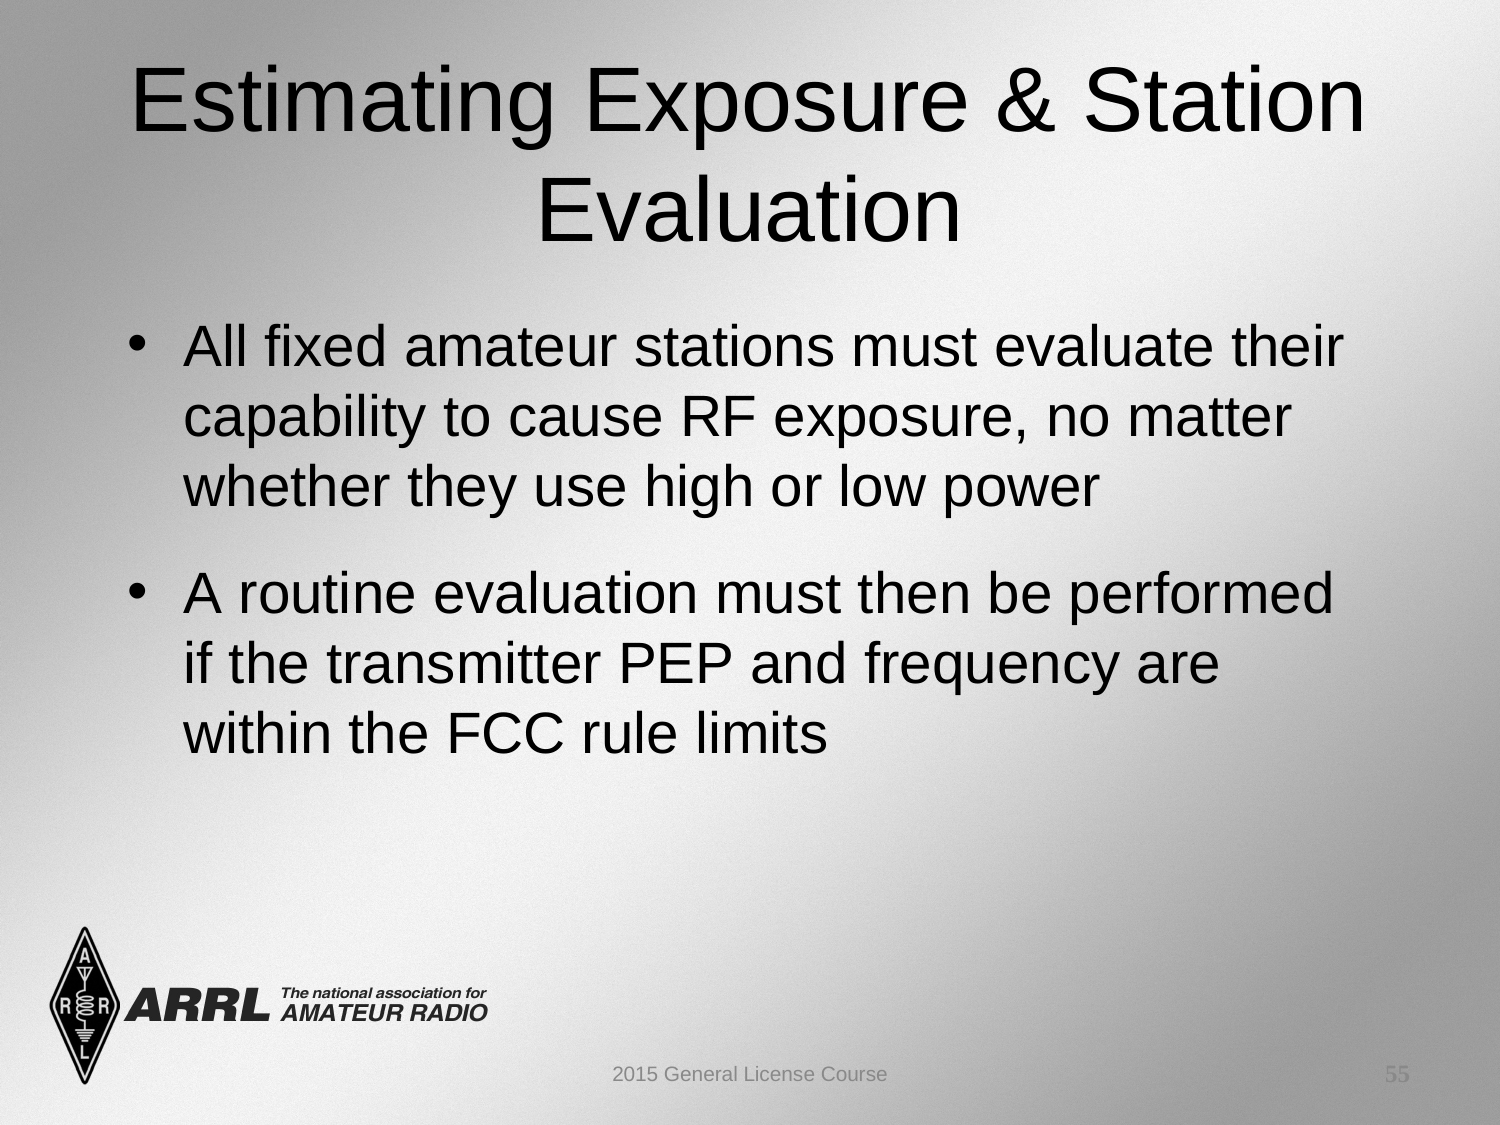

Estimating Exposure & Station Evaluation
All fixed amateur stations must evaluate their capability to cause RF exposure, no matter whether they use high or low power
A routine evaluation must then be performed if the transmitter PEP and frequency are within the FCC rule limits
2015 General License Course